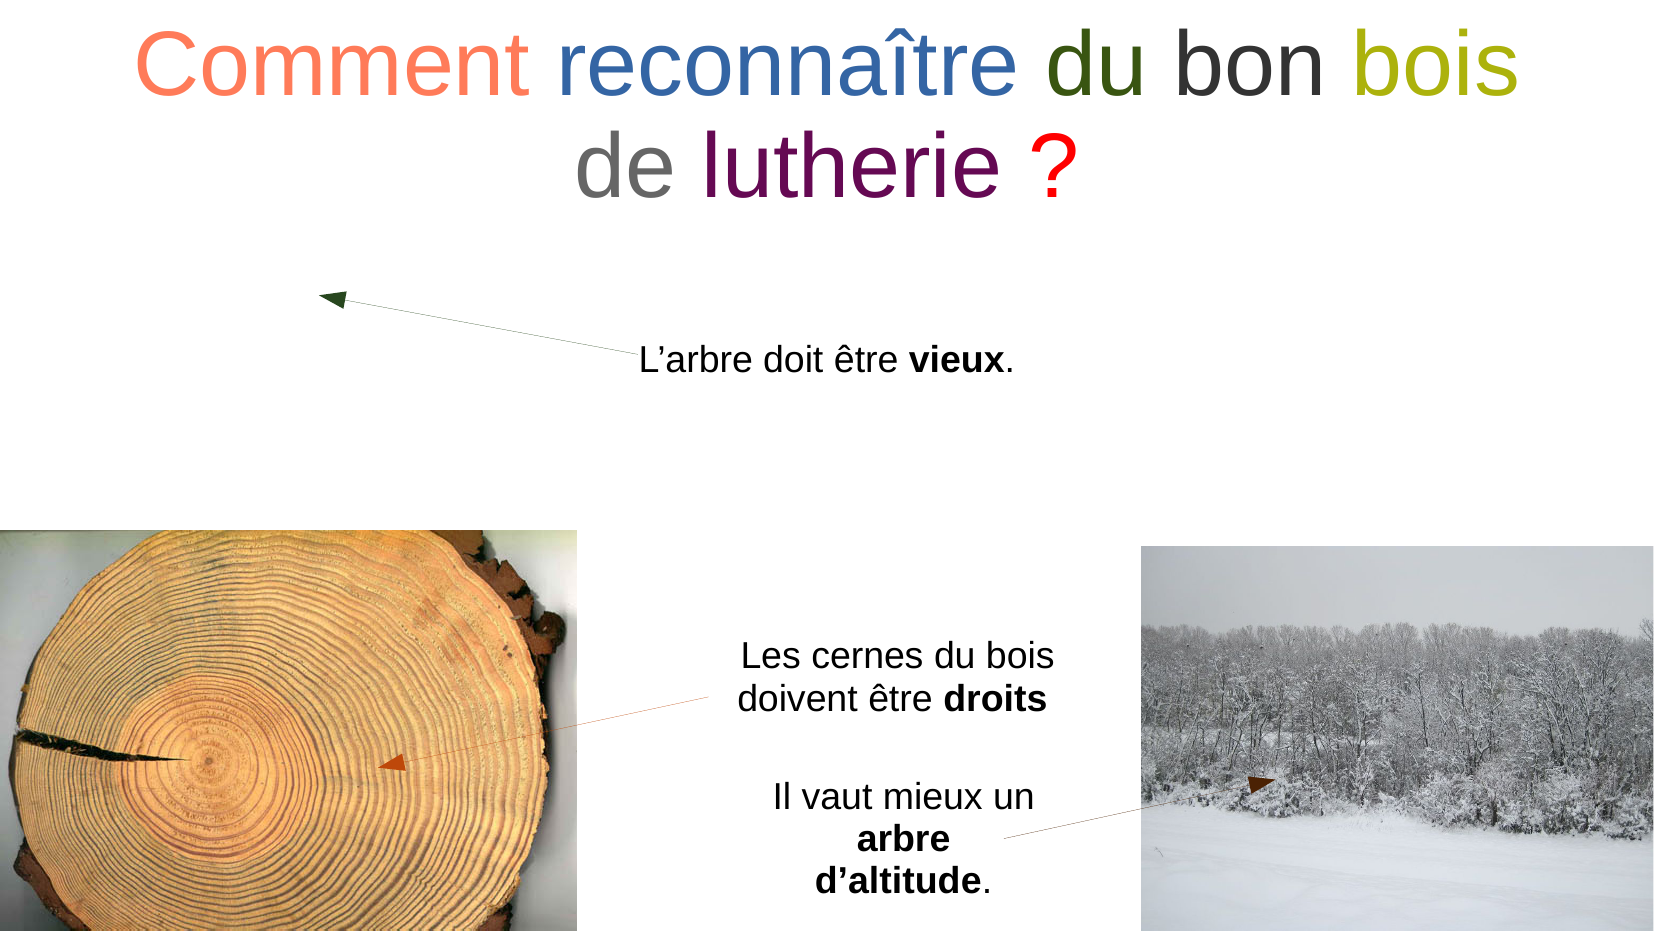

# Comment reconnaître du bon bois de lutherie ?
L’arbre doit être vieux.
Les cernes du bois doivent être droits
Il vaut mieux un arbre d’altitude.